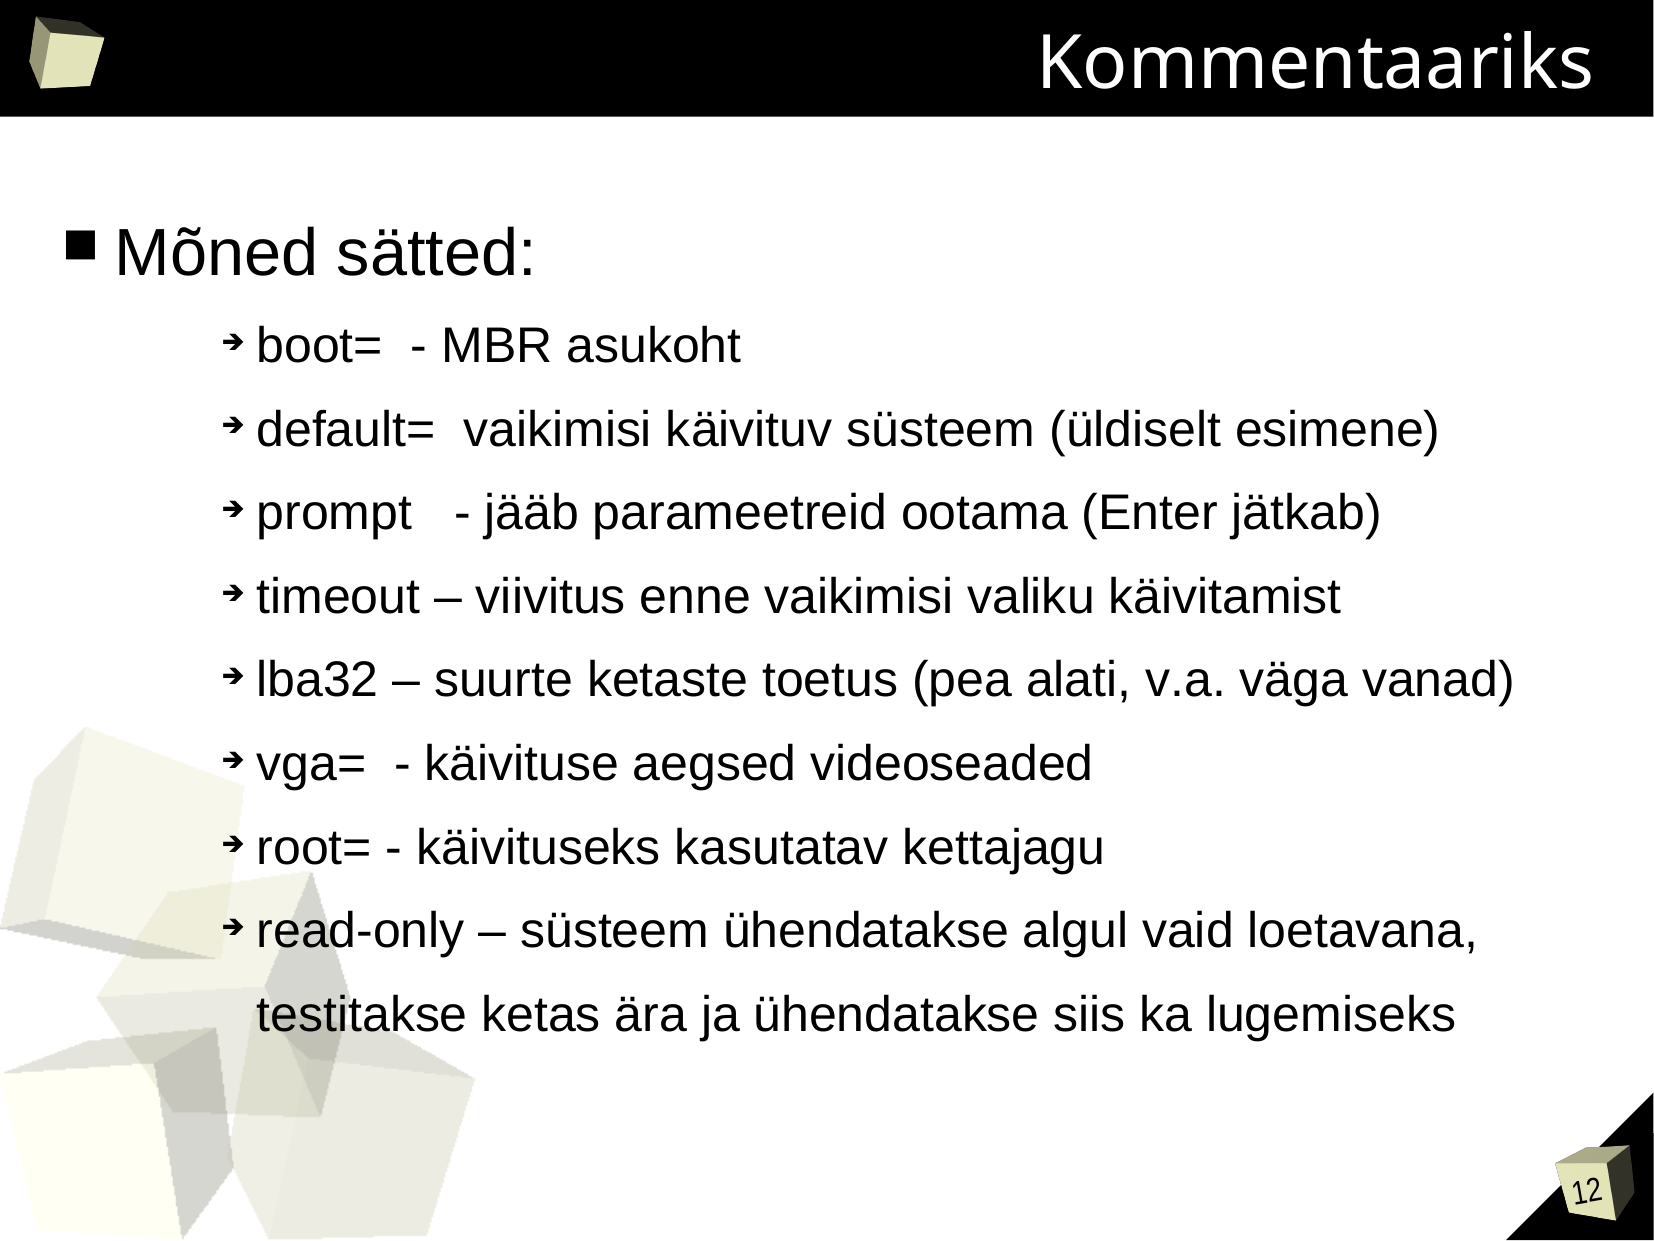

# Kommentaariks
Mõned sätted:
boot= - MBR asukoht
default= vaikimisi käivituv süsteem (üldiselt esimene)
prompt - jääb parameetreid ootama (Enter jätkab)
timeout – viivitus enne vaikimisi valiku käivitamist
lba32 – suurte ketaste toetus (pea alati, v.a. väga vanad)
vga= - käivituse aegsed videoseaded
root= - käivituseks kasutatav kettajagu
read-only – süsteem ühendatakse algul vaid loetavana, testitakse ketas ära ja ühendatakse siis ka lugemiseks